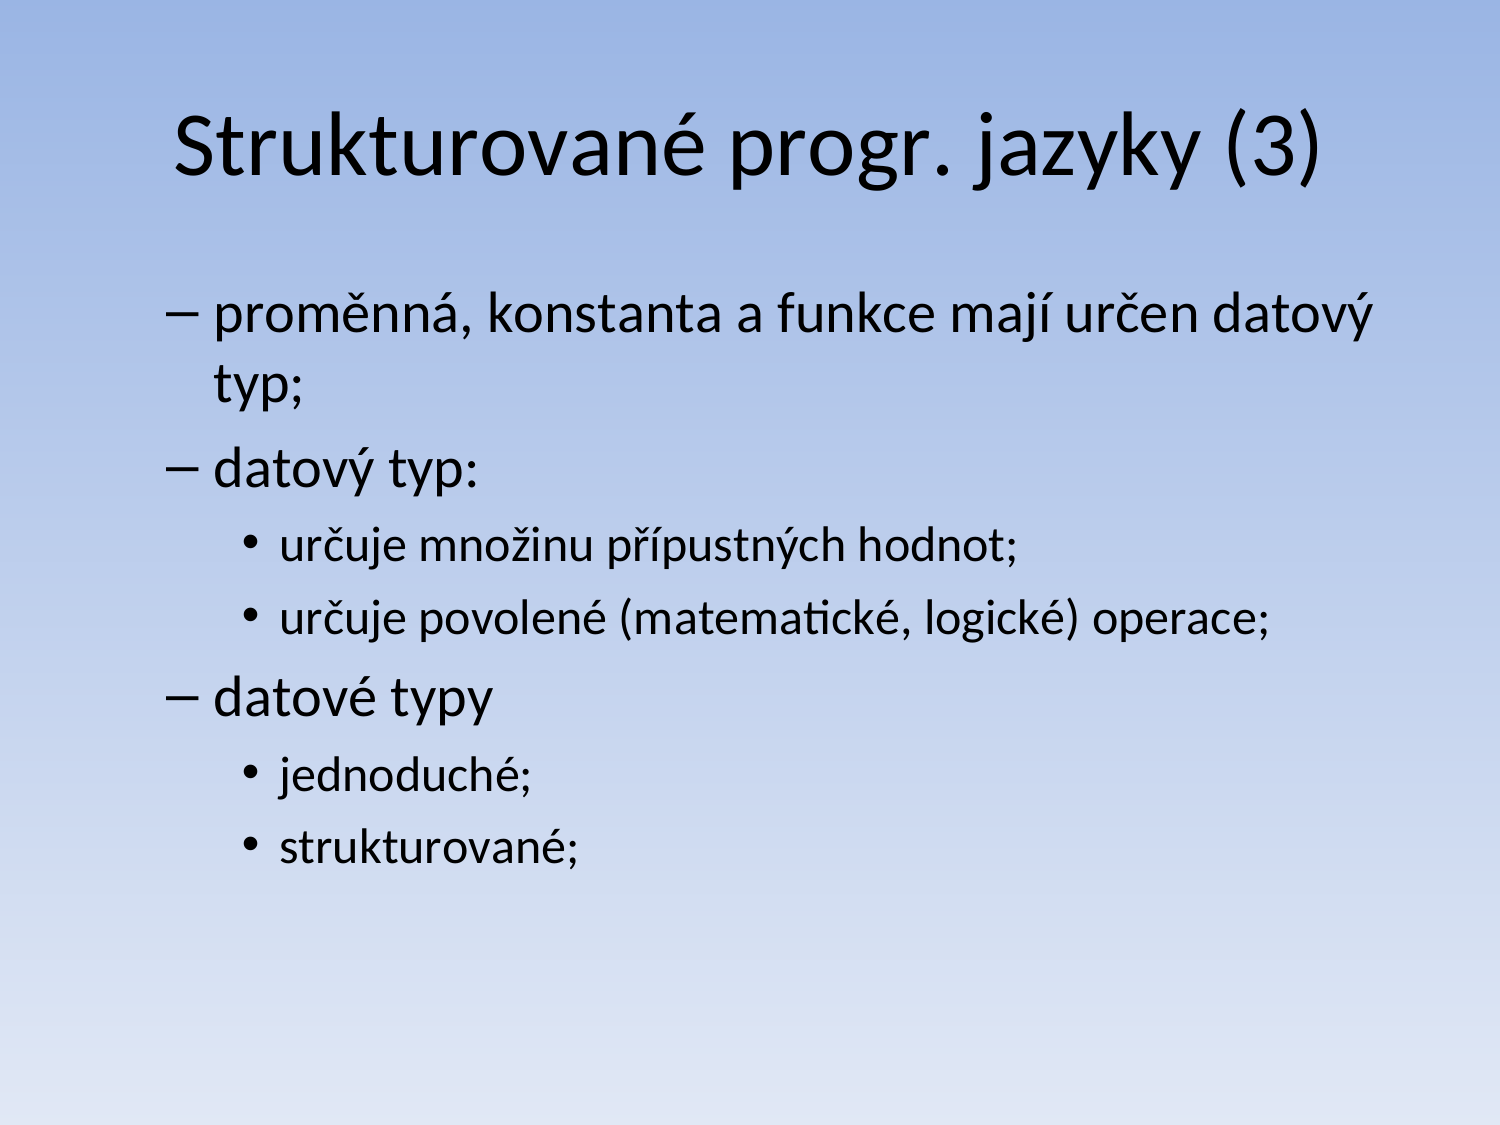

# Strukturované progr. jazyky (3)
proměnná, konstanta a funkce mají určen datový typ;
datový typ:
určuje množinu přípustných hodnot;
určuje povolené (matematické, logické) operace;
datové typy
jednoduché;
strukturované;